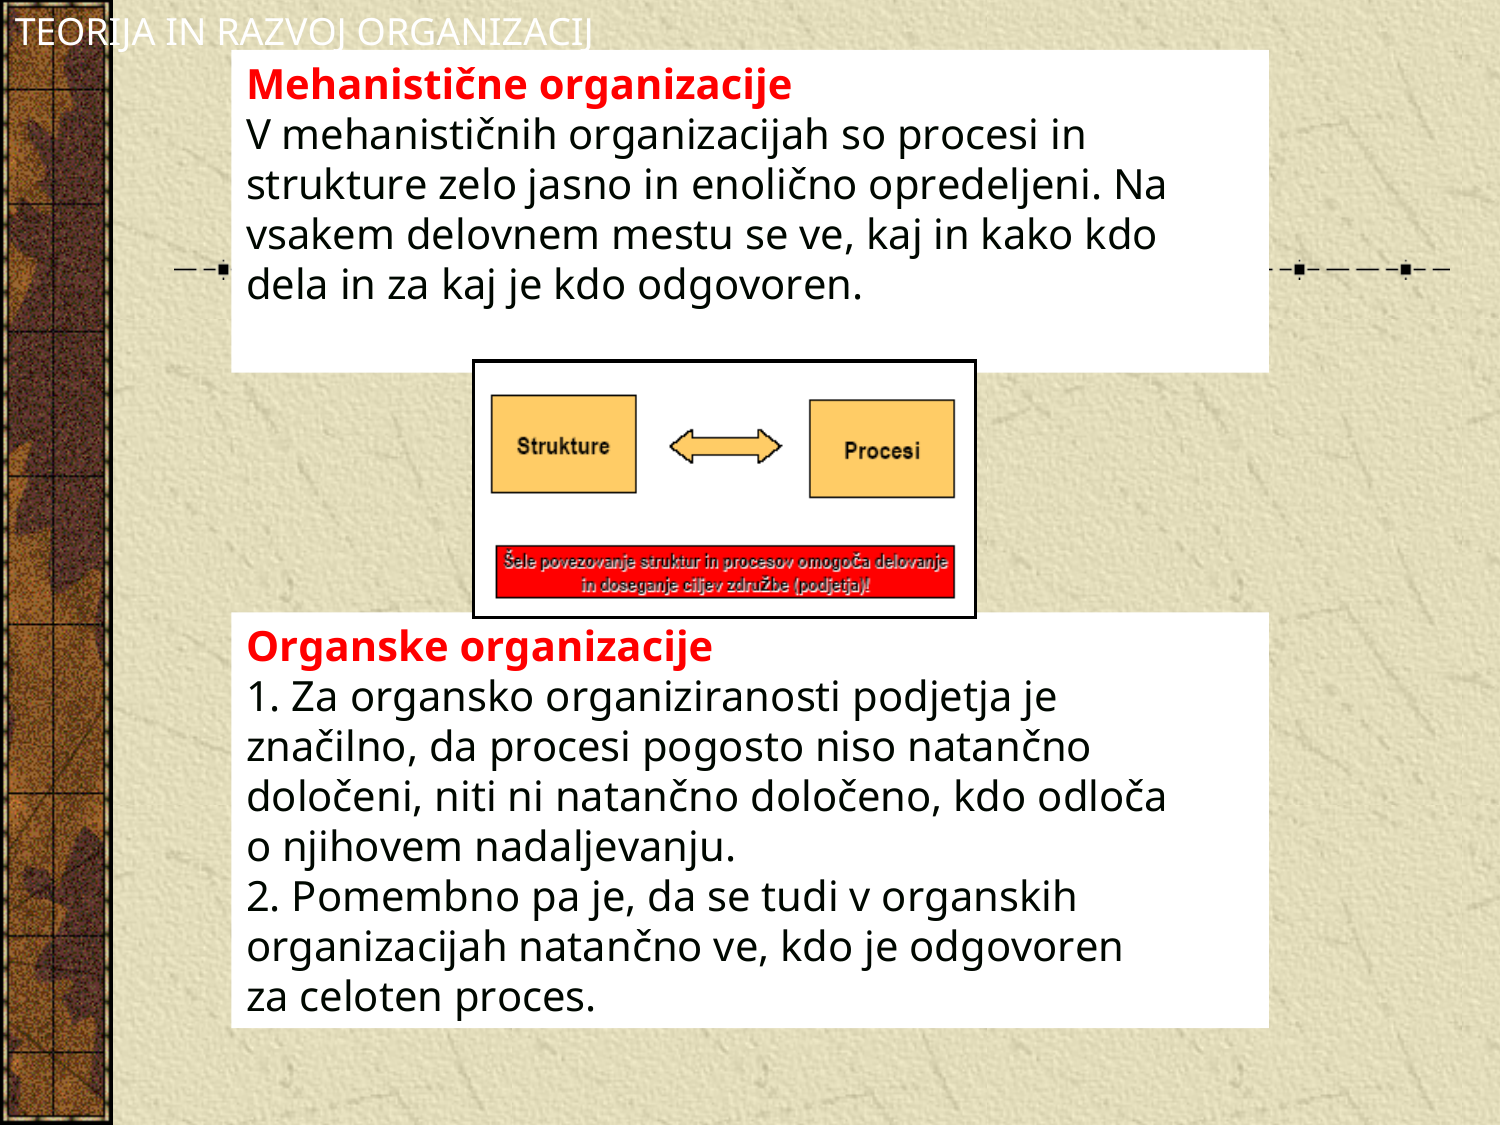

TEORIJA IN RAZVOJ ORGANIZACIJ
Mehanistične organizacije
V mehanističnih organizacijah so procesi in
strukture zelo jasno in enolično opredeljeni. Na
vsakem delovnem mestu se ve, kaj in kako kdo
dela in za kaj je kdo odgovoren.
Organske organizacije
1. Za organsko organiziranosti podjetja je
značilno, da procesi pogosto niso natančno
določeni, niti ni natančno določeno, kdo odloča
o njihovem nadaljevanju.
2. Pomembno pa je, da se tudi v organskih
organizacijah natančno ve, kdo je odgovoren
za celoten proces.